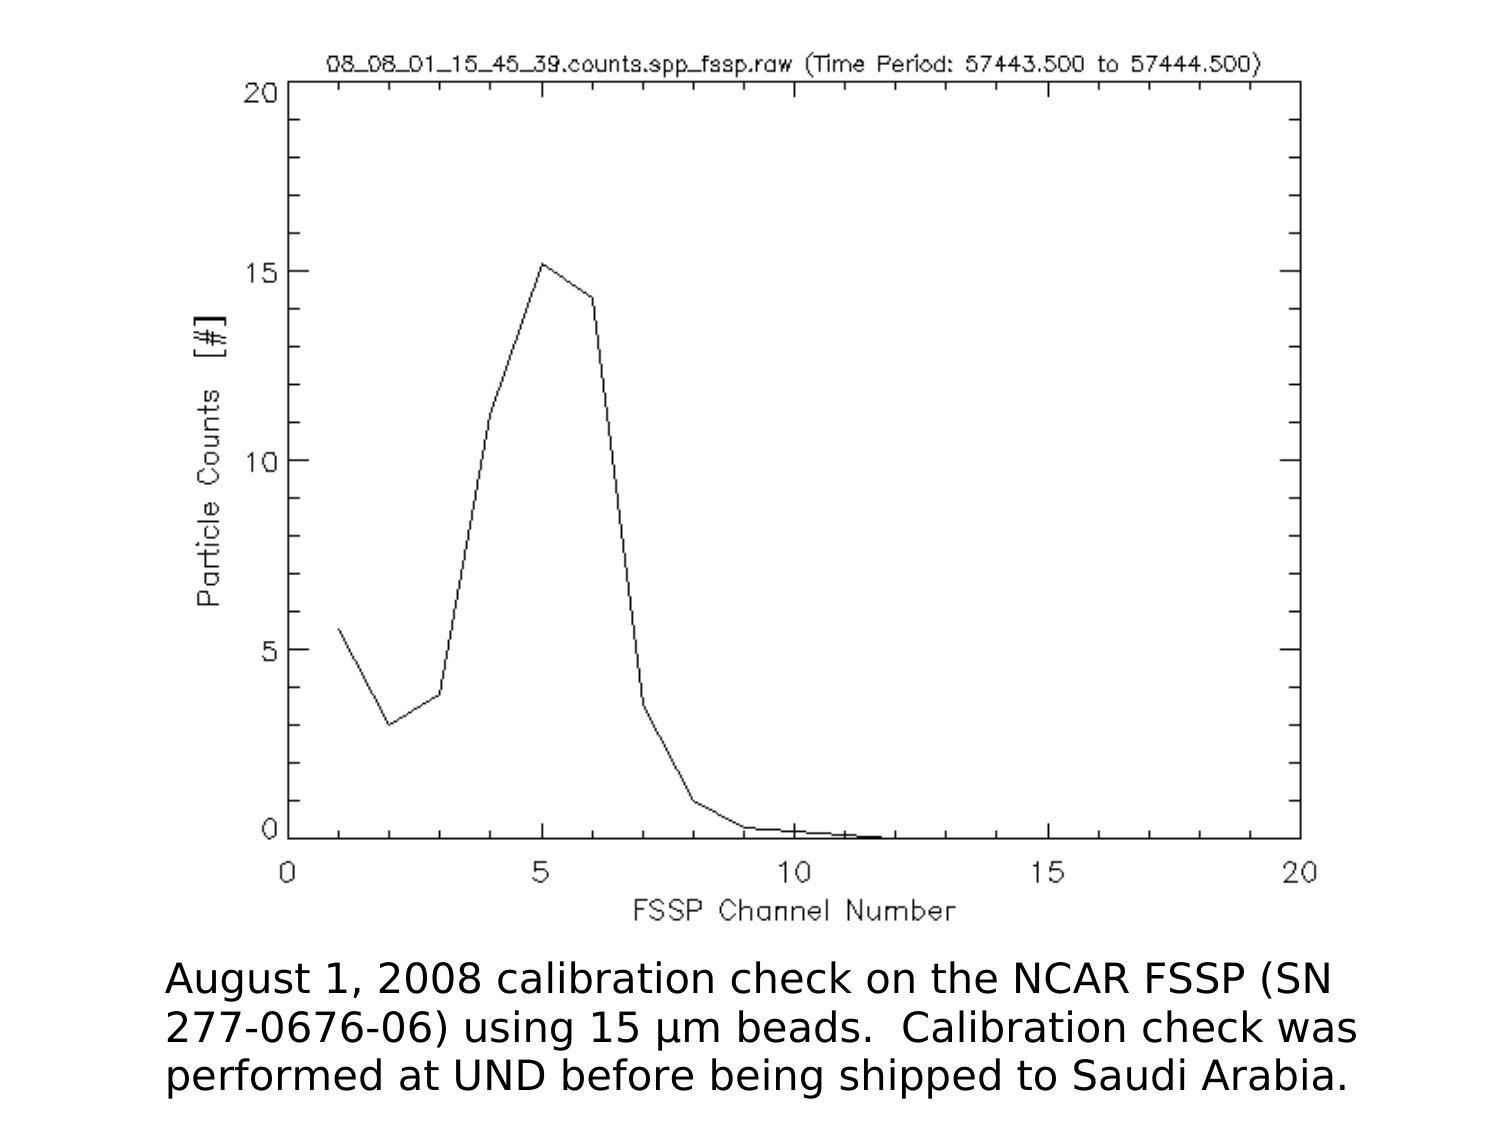

August 1, 2008 calibration check on the NCAR FSSP (SN 277-0676-06) using 15 µm beads. Calibration check was performed at UND before being shipped to Saudi Arabia.